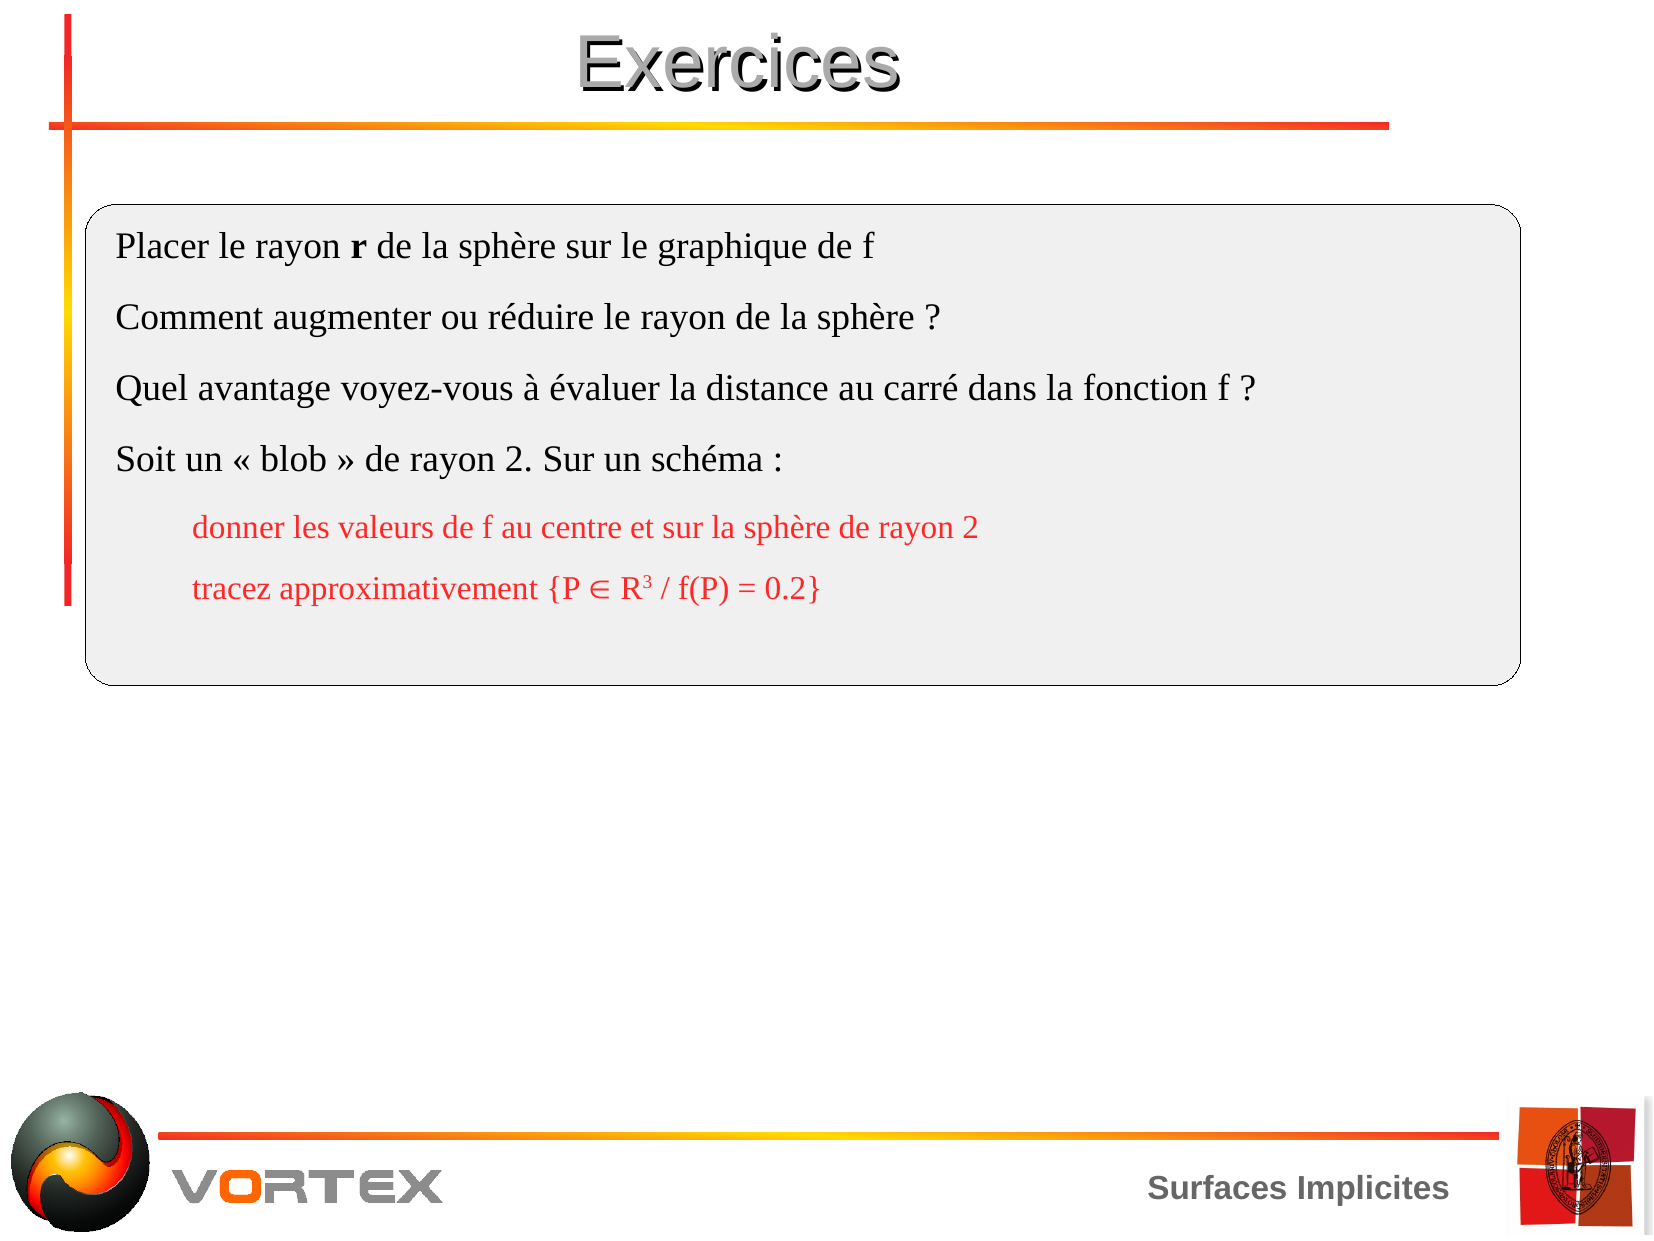

# Exercices
Placer le rayon r de la sphère sur le graphique de f
Comment augmenter ou réduire le rayon de la sphère ?
Quel avantage voyez-vous à évaluer la distance au carré dans la fonction f ?
Soit un « blob » de rayon 2. Sur un schéma :
donner les valeurs de f au centre et sur la sphère de rayon 2
tracez approximativement {P  R3 / f(P) = 0.2}